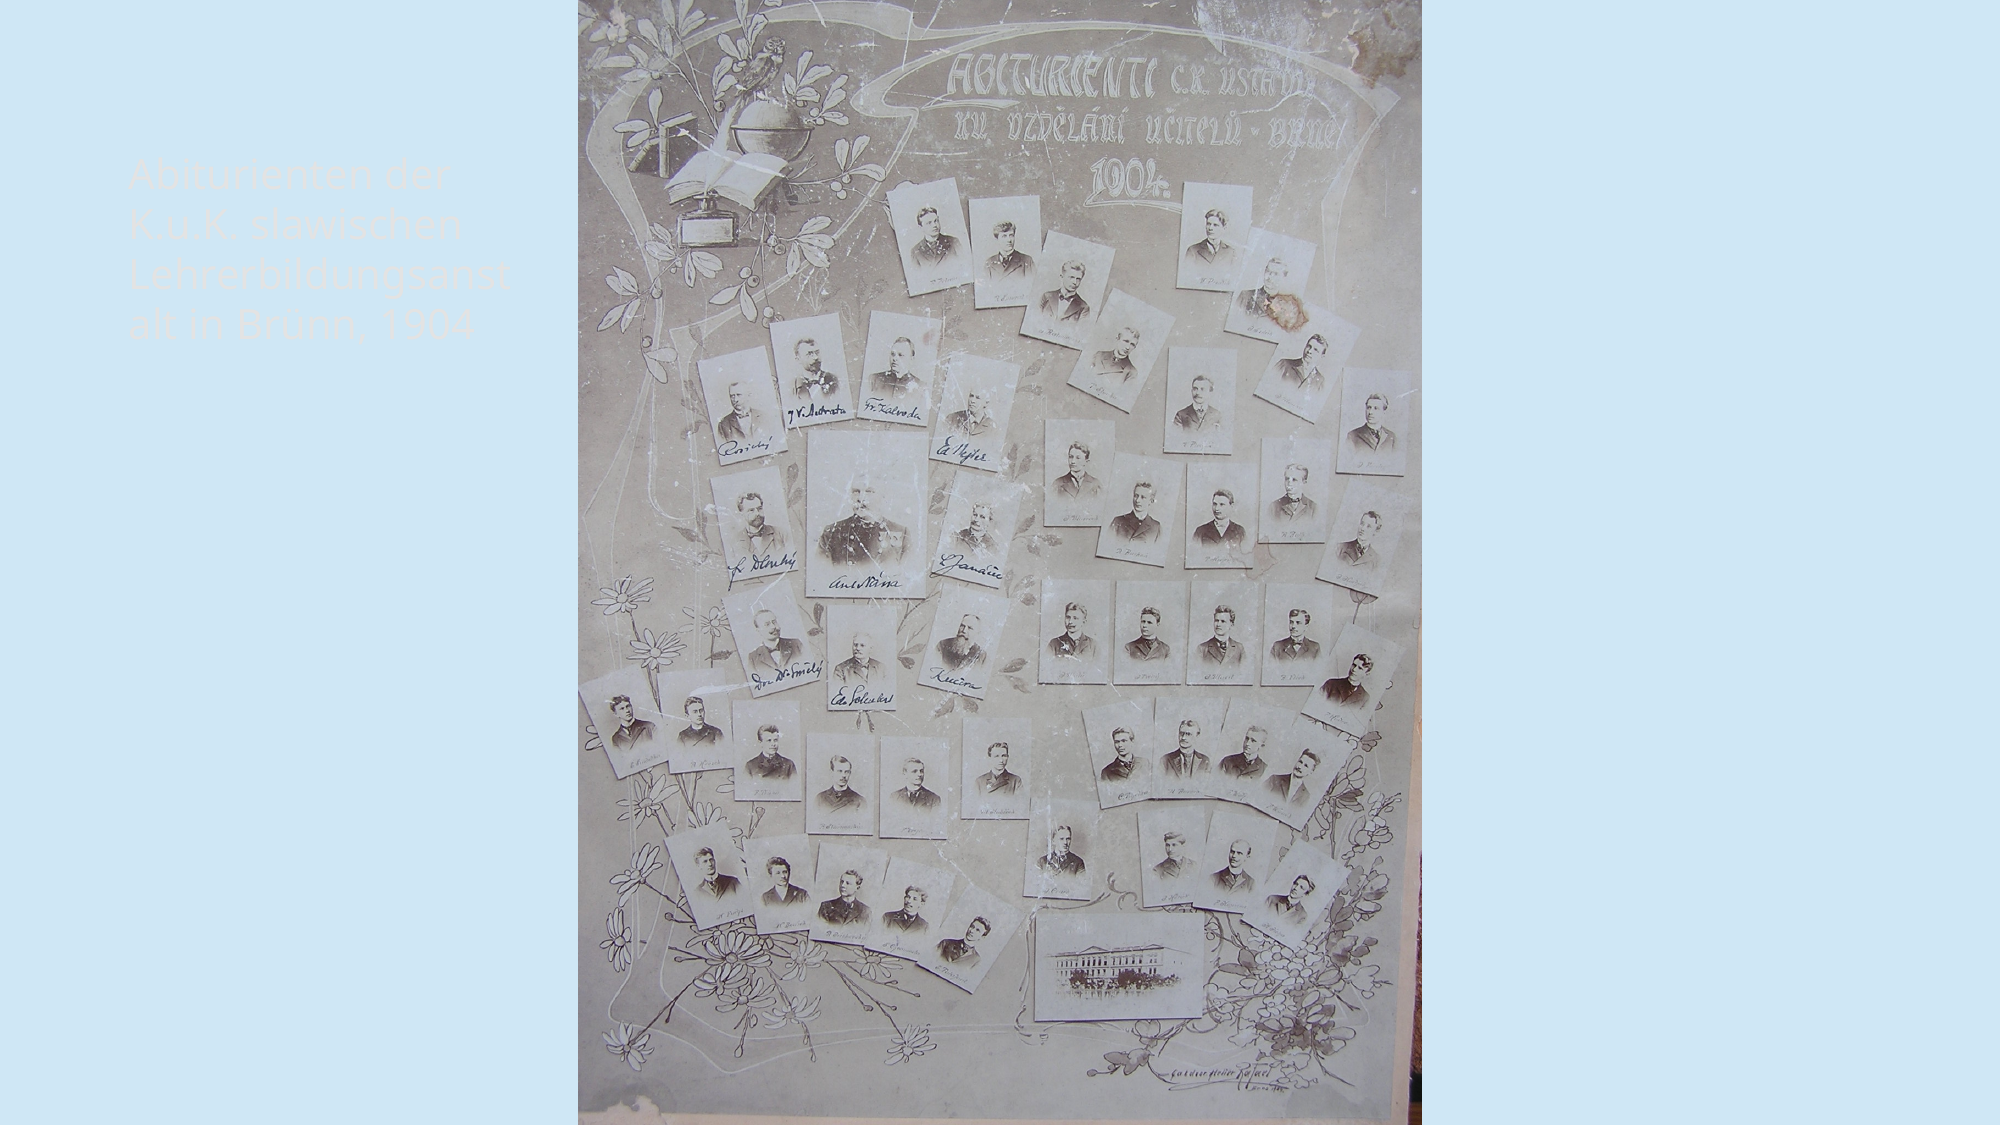

# Abiturienten der K.u.K. slawischen Lehrerbildungsanstalt in Brünn, 1904